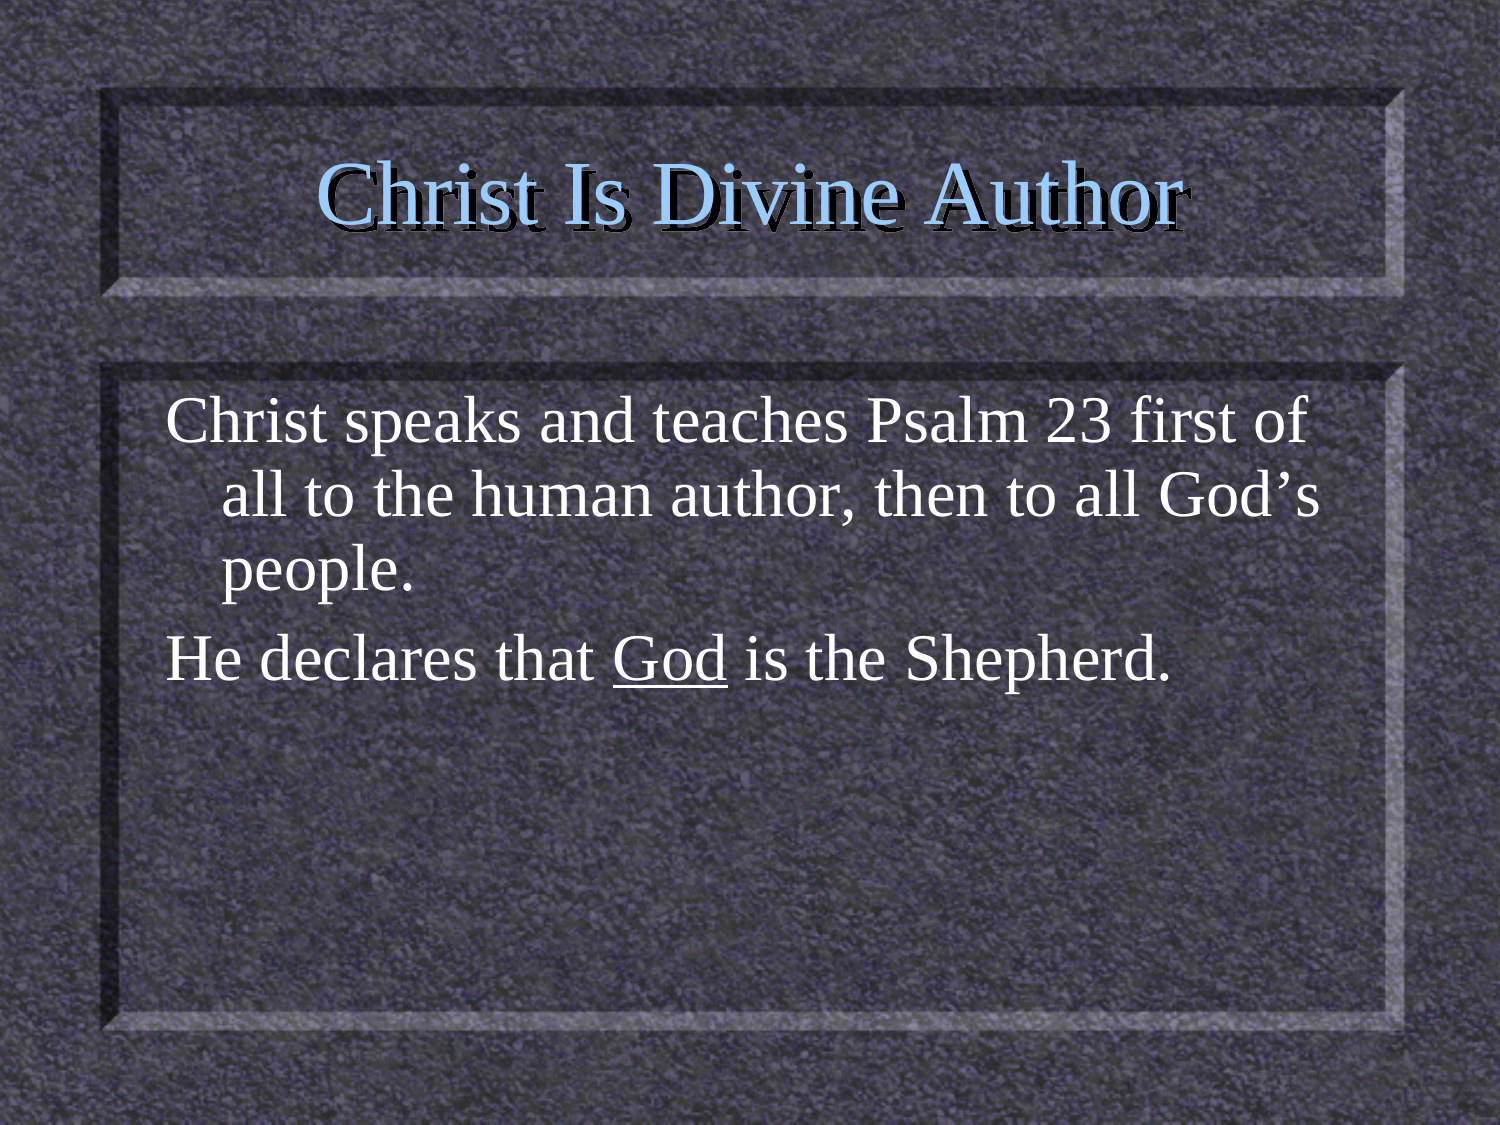

# Christ Is Divine Author
Christ speaks and teaches Psalm 23 first of all to the human author, then to all God’s people.
He declares that God is the Shepherd.